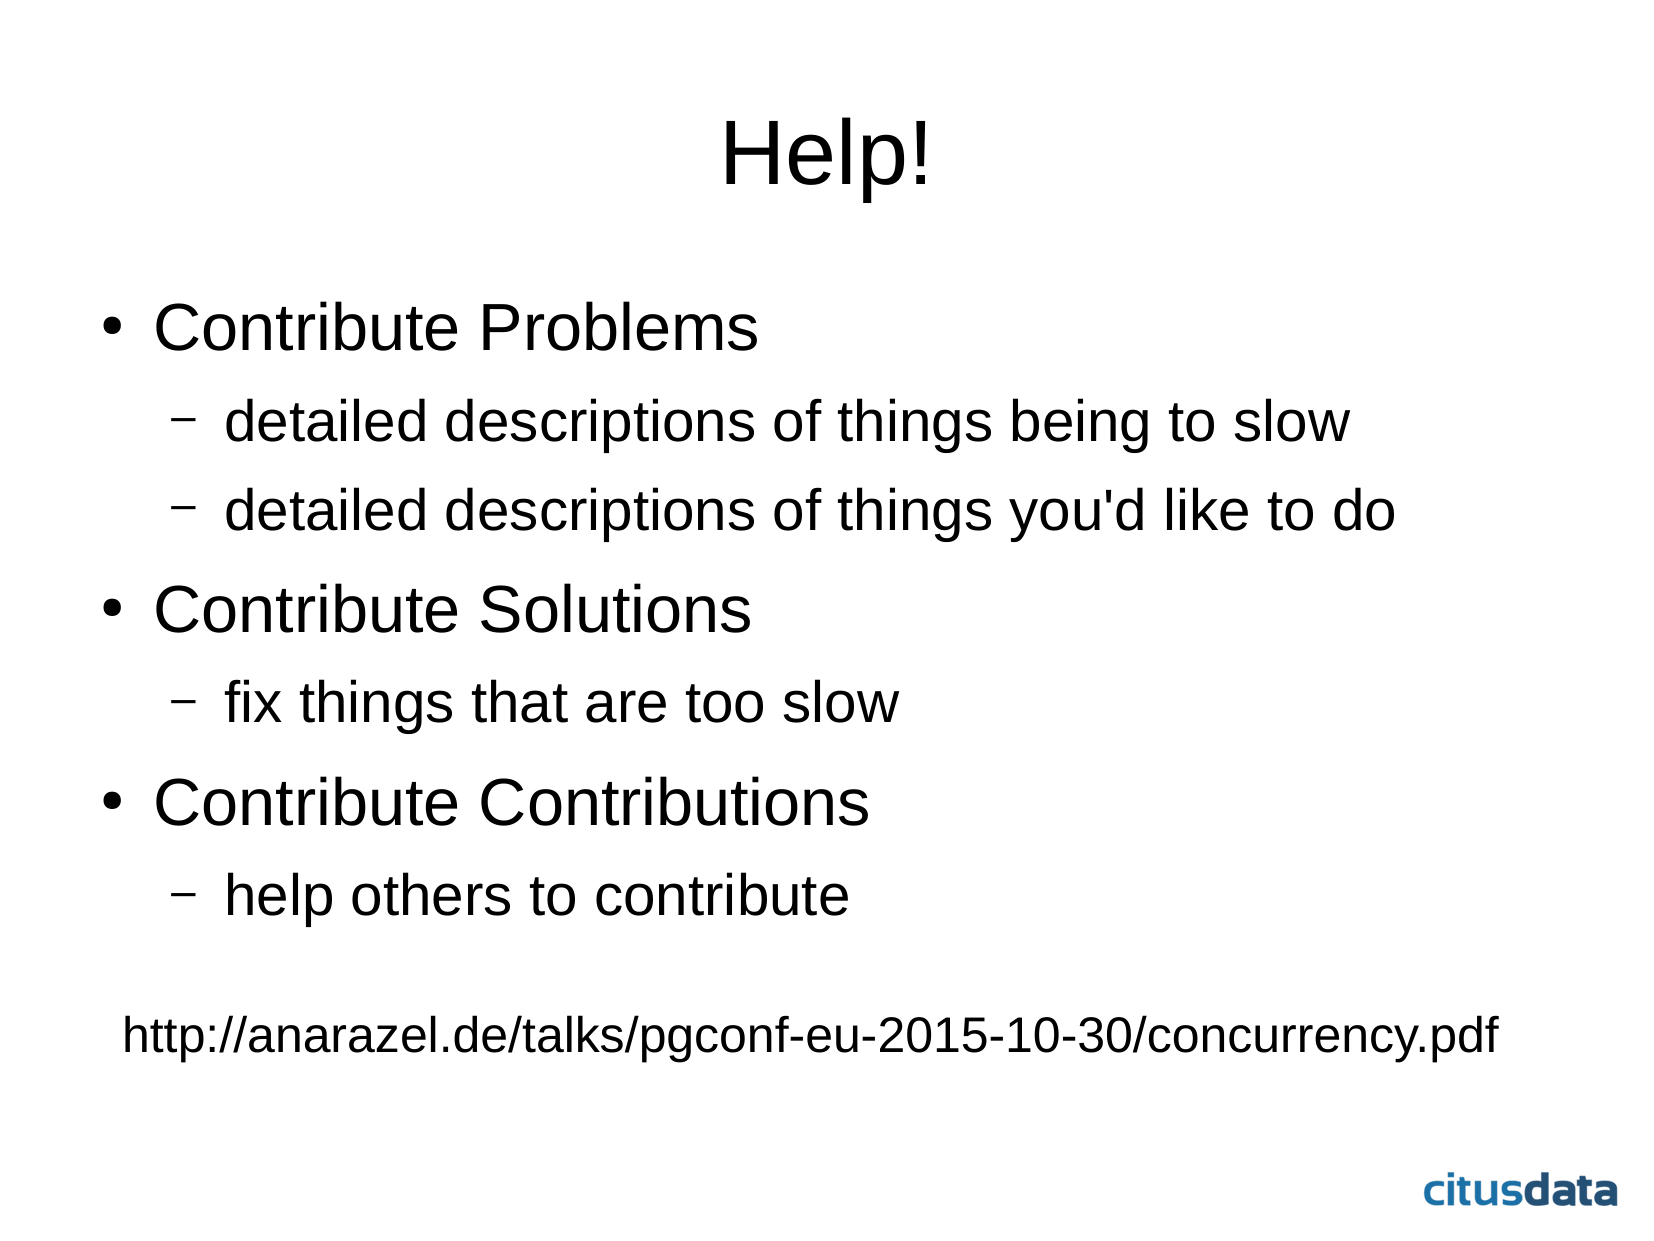

# Help!
Contribute Problems
detailed descriptions of things being to slow
detailed descriptions of things you'd like to do
Contribute Solutions
fix things that are too slow
Contribute Contributions
help others to contribute
http://anarazel.de/talks/pgconf-eu-2015-10-30/concurrency.pdf